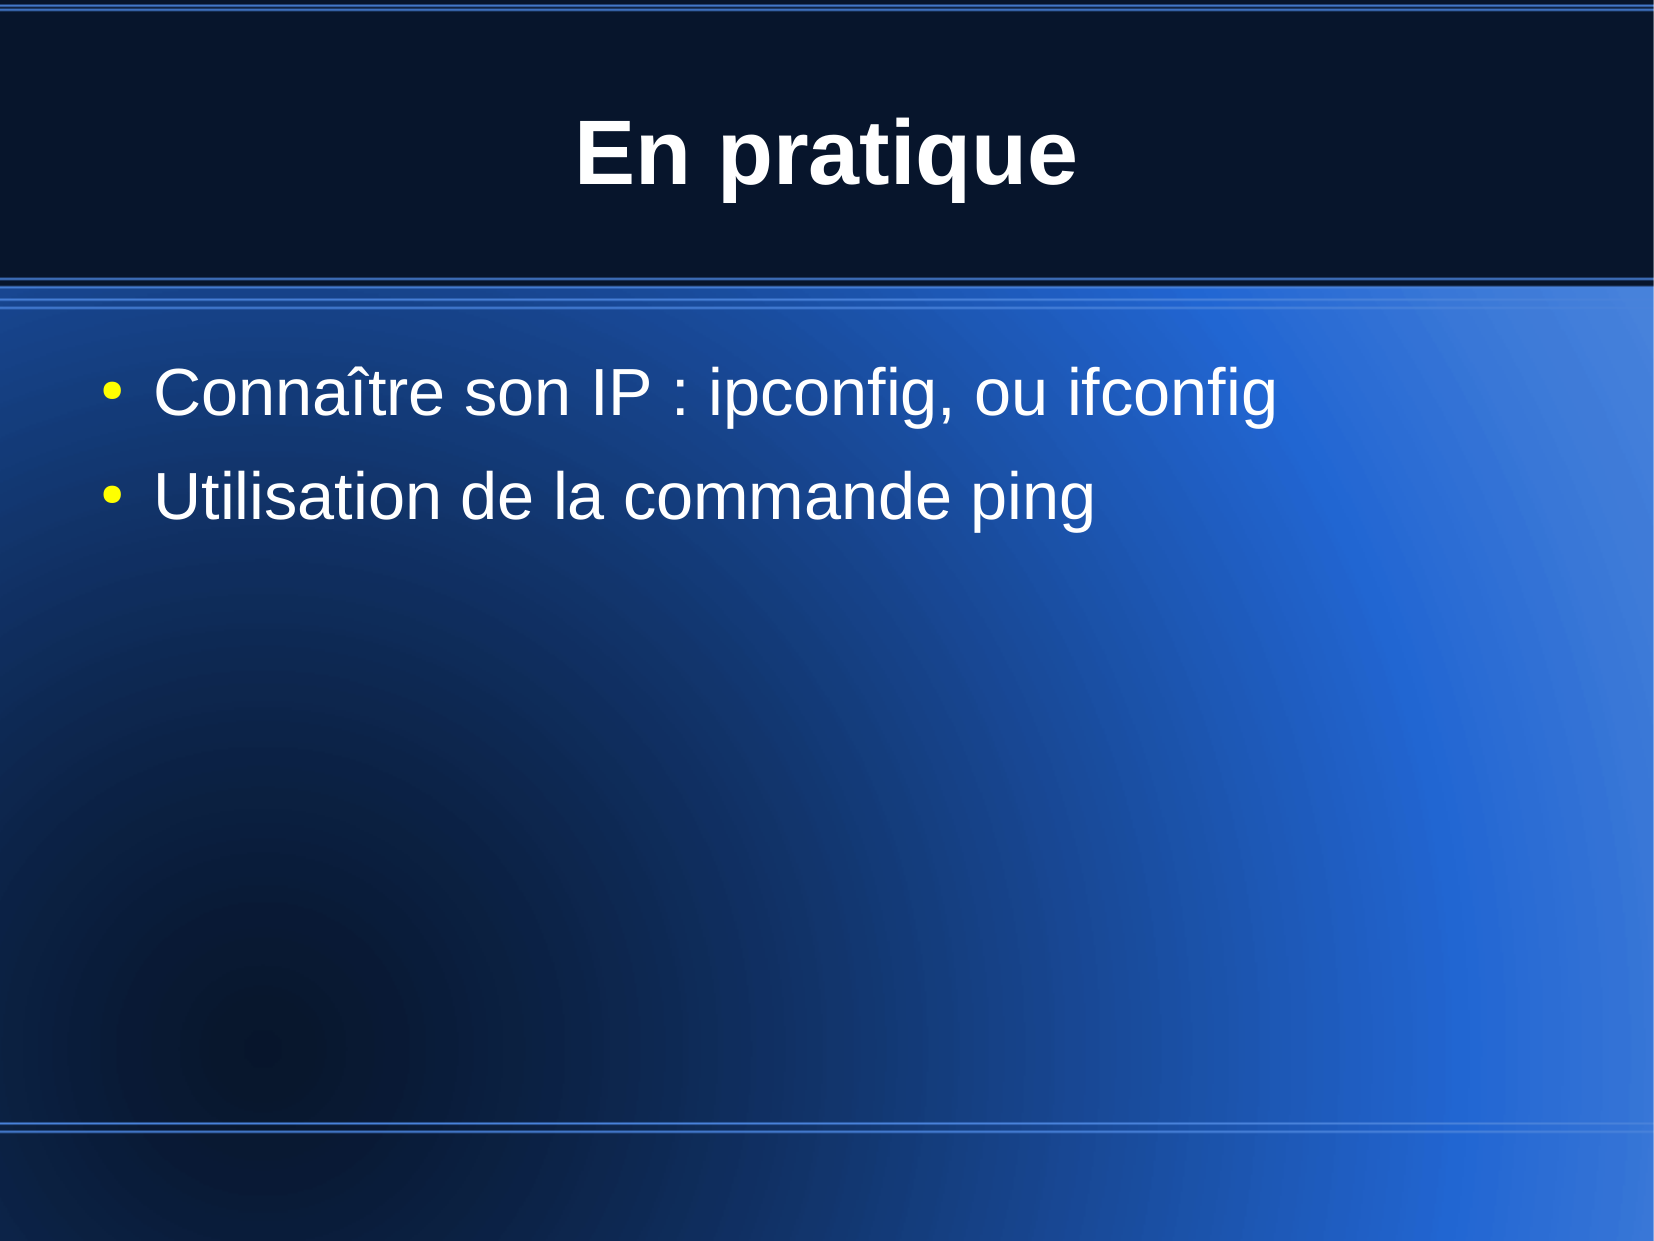

# En pratique
Connaître son IP : ipconfig, ou ifconfig
Utilisation de la commande ping